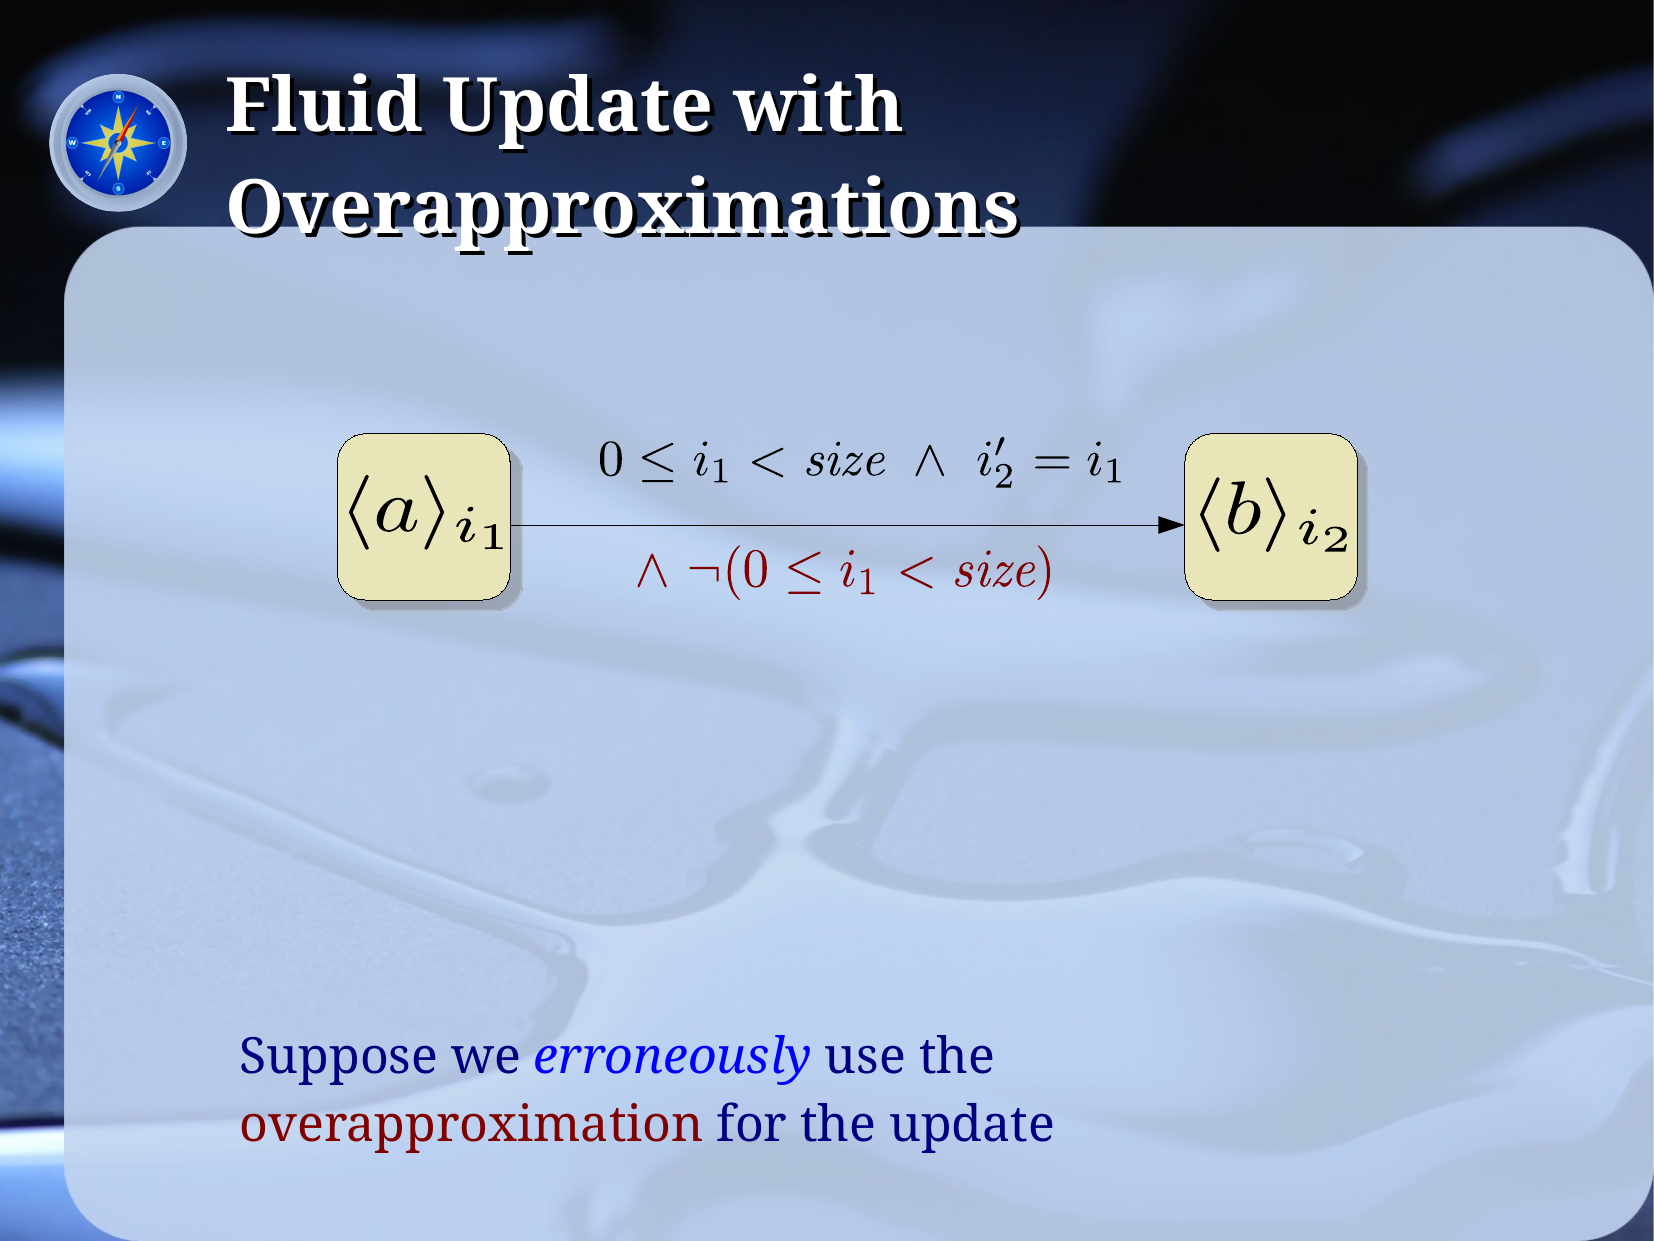

# Fluid Update with Overapproximations
Suppose we erroneously use the overapproximation for the update